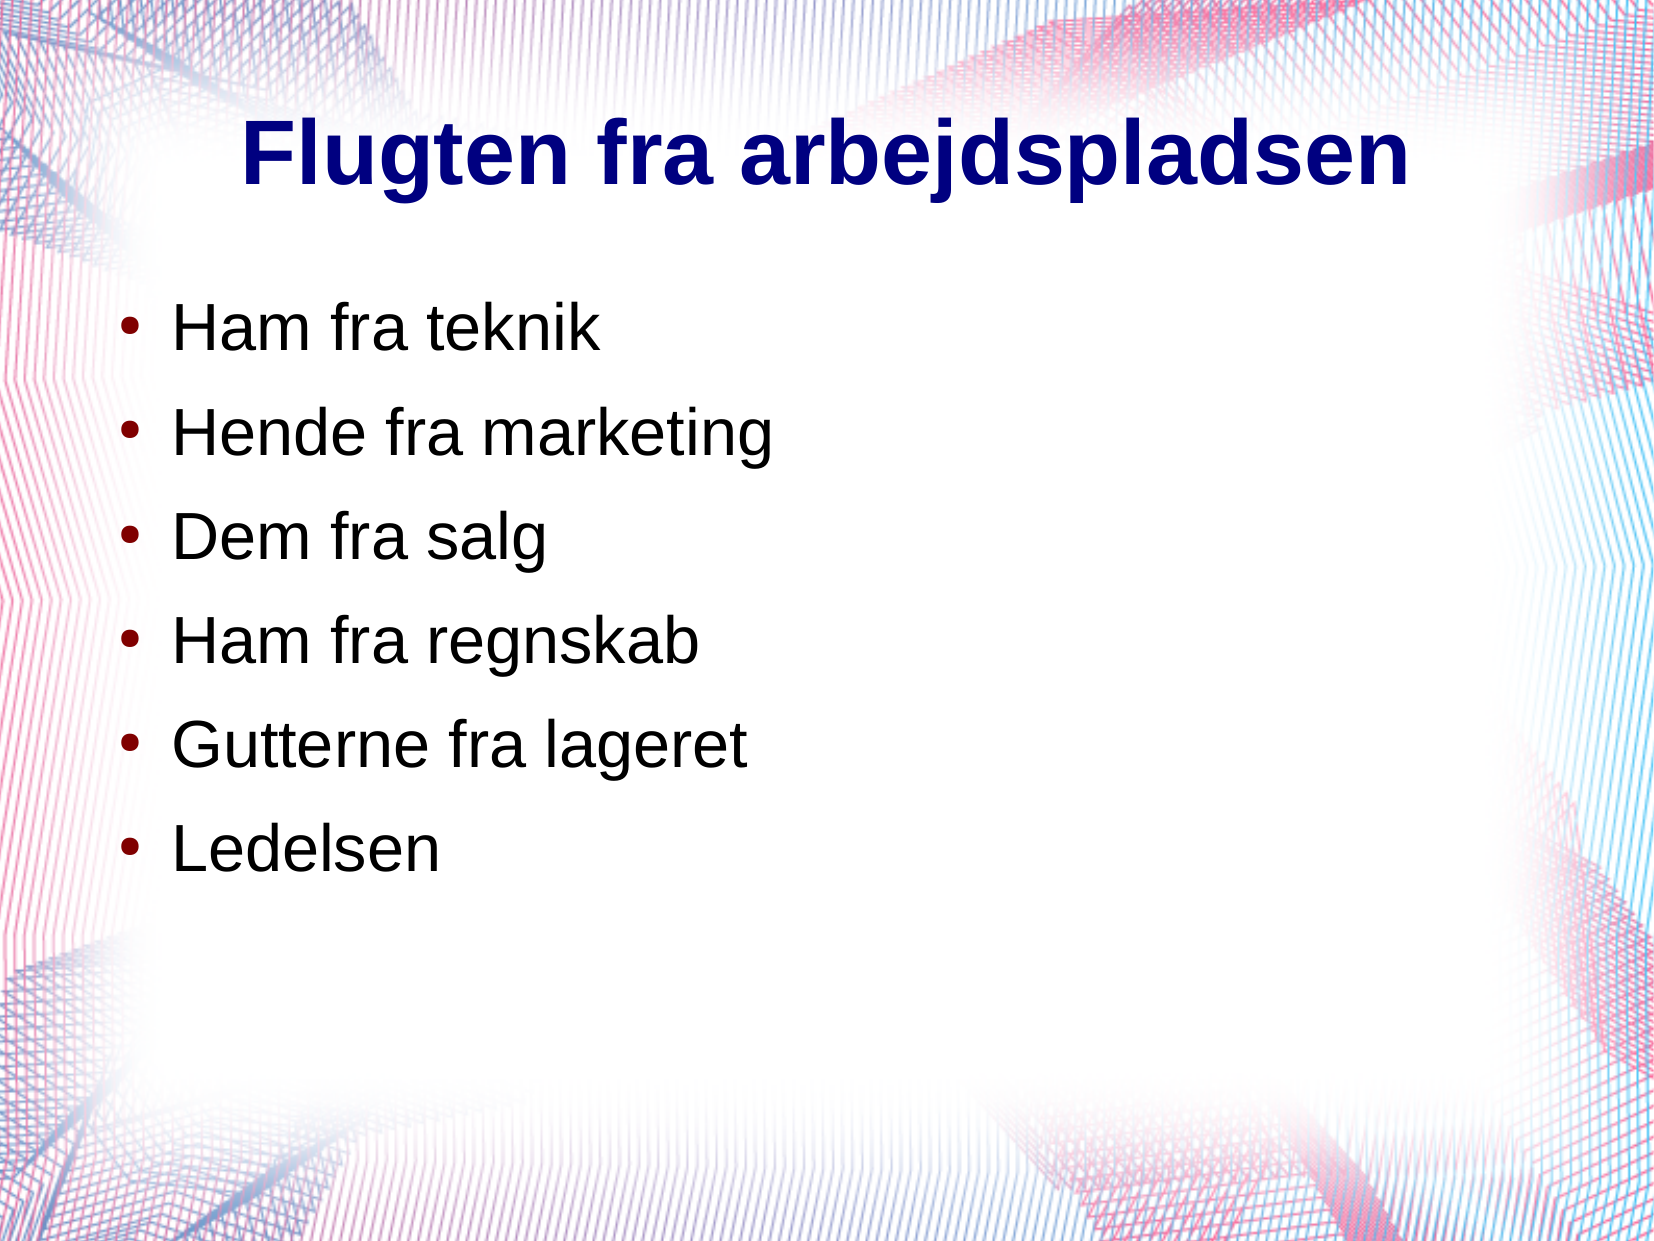

# Flugten fra arbejdspladsen
Ham fra teknik
Hende fra marketing
Dem fra salg
Ham fra regnskab
Gutterne fra lageret
Ledelsen